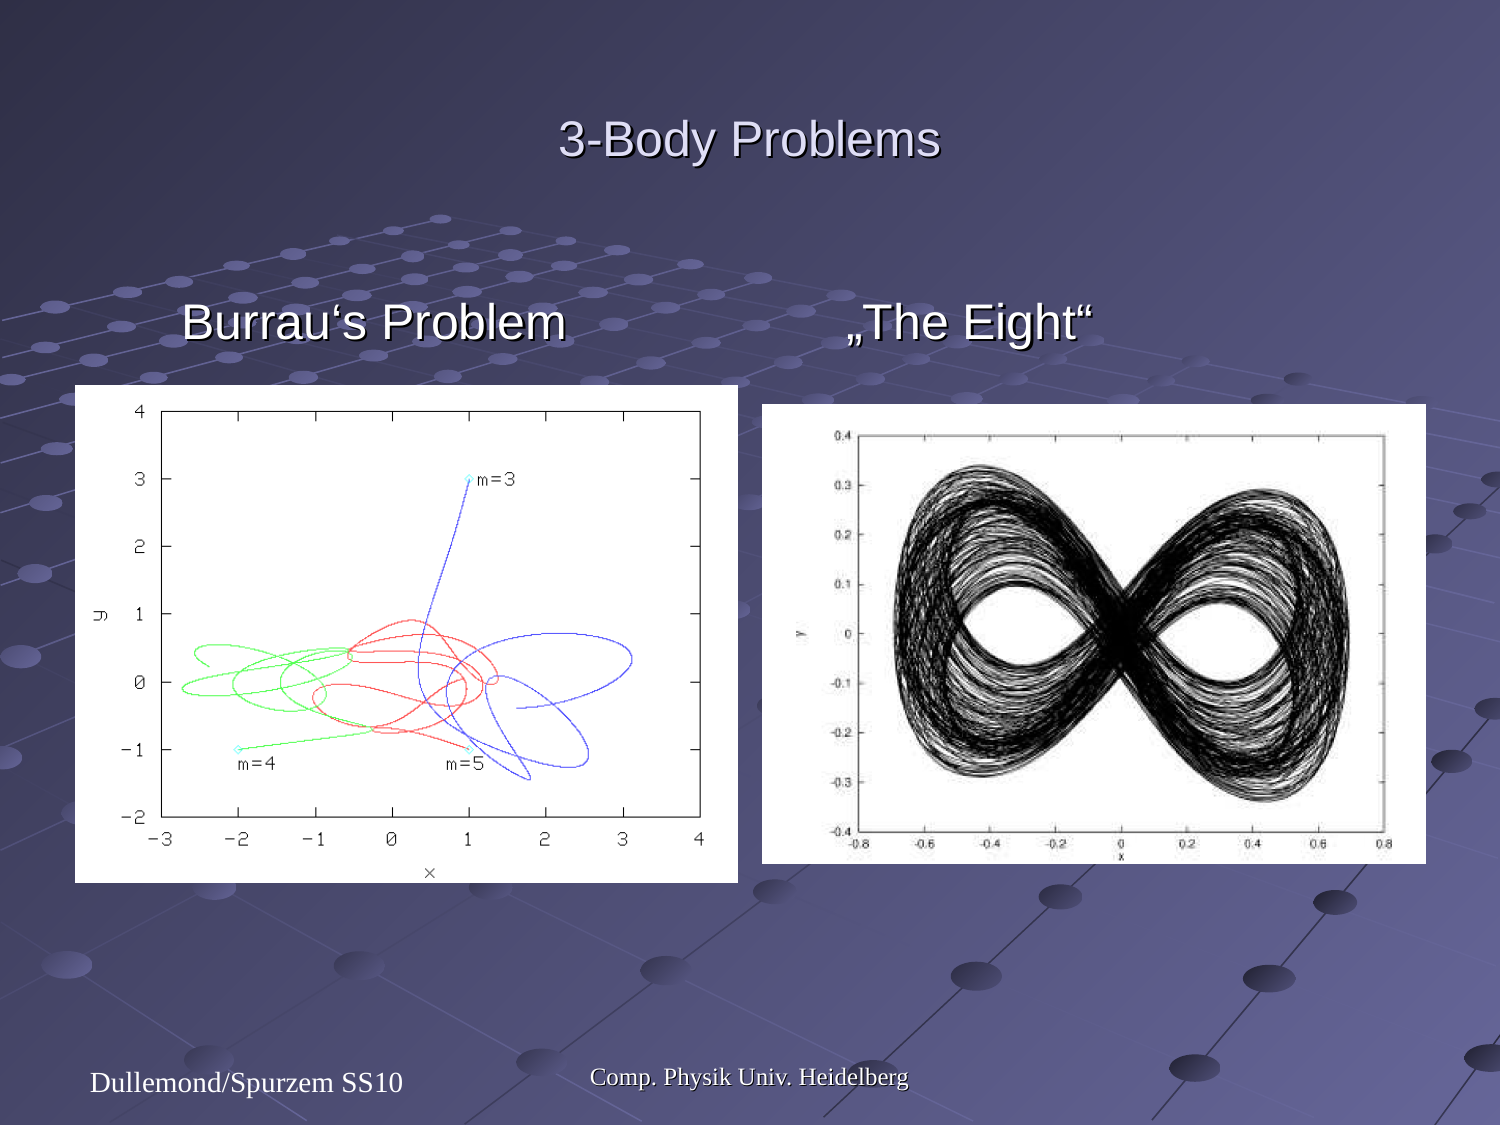

# 3-Body Problems
Burrau‘s Problem „The Eight“
August 22, 2002